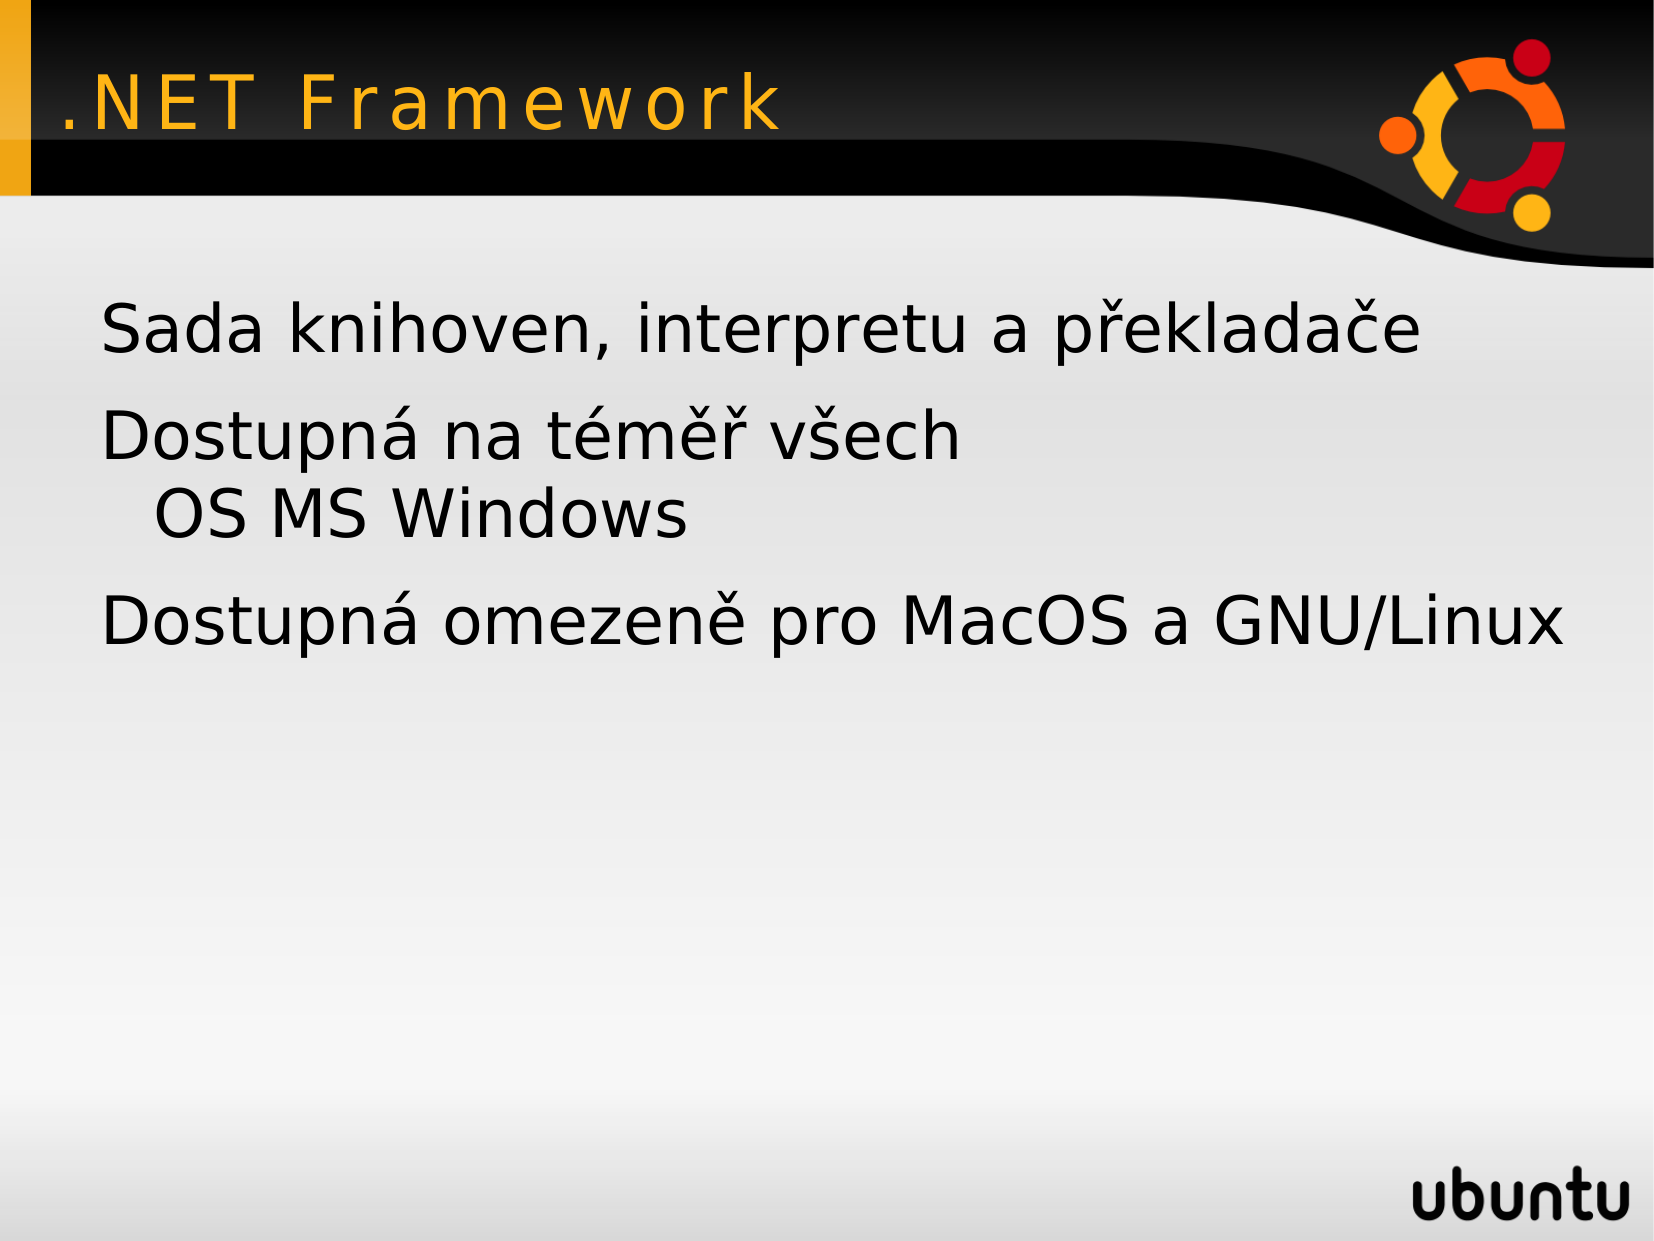

# .NET Framework
Sada knihoven, interpretu a překladače
Dostupná na téměř všech
OS MS Windows
Dostupná omezeně pro MacOS a GNU/Linux